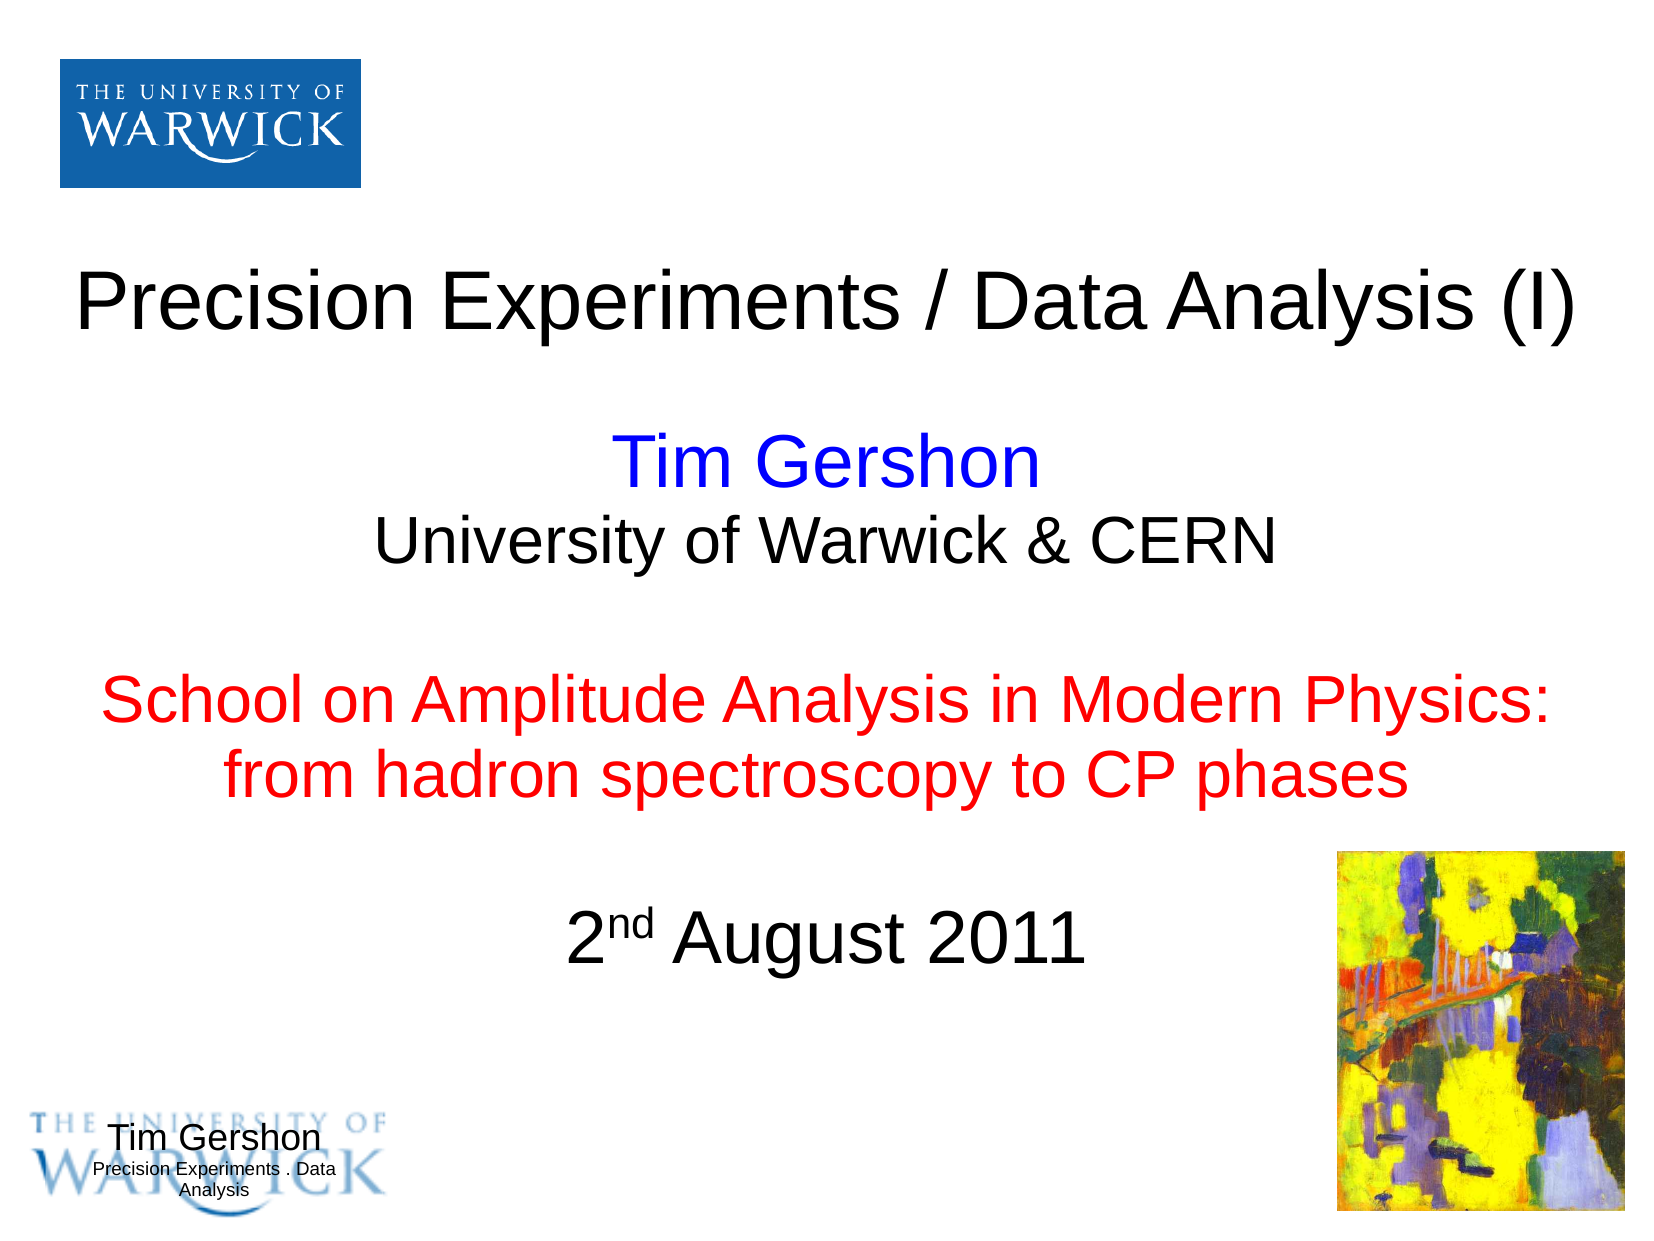

# Precision Experiments / Data Analysis (I)
Tim Gershon
University of Warwick & CERN
School on Amplitude Analysis in Modern Physics:
from hadron spectroscopy to CP phases
2nd August 2011
Tim Gershon
Precision Experiments . Data Analysis
1